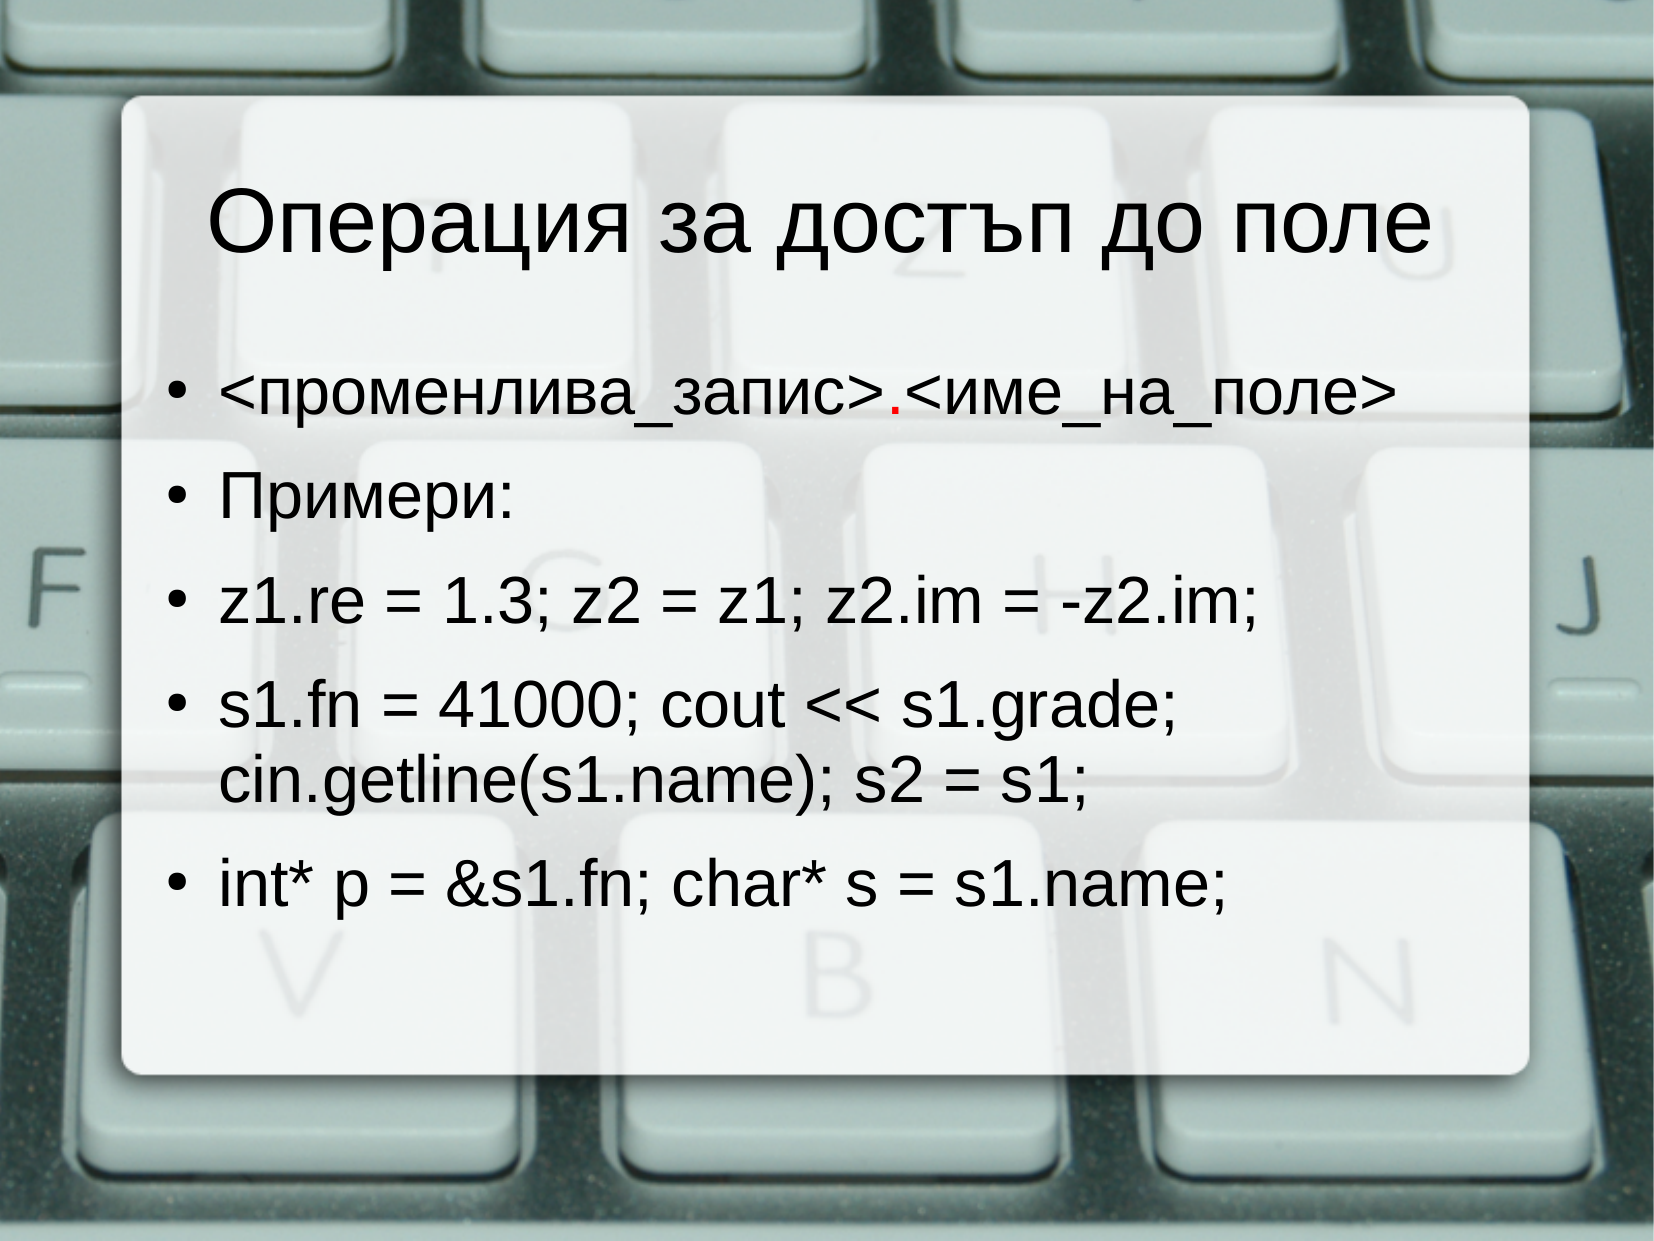

Операция за достъп до поле
# <променлива_запис>.<име_на_поле>
Примери:
z1.re = 1.3; z2 = z1; z2.im = -z2.im;
s1.fn = 41000; cout << s1.grade;
cin.getline(s1.name); s2 = s1;
int* p = &s1.fn; char* s = s1.name;